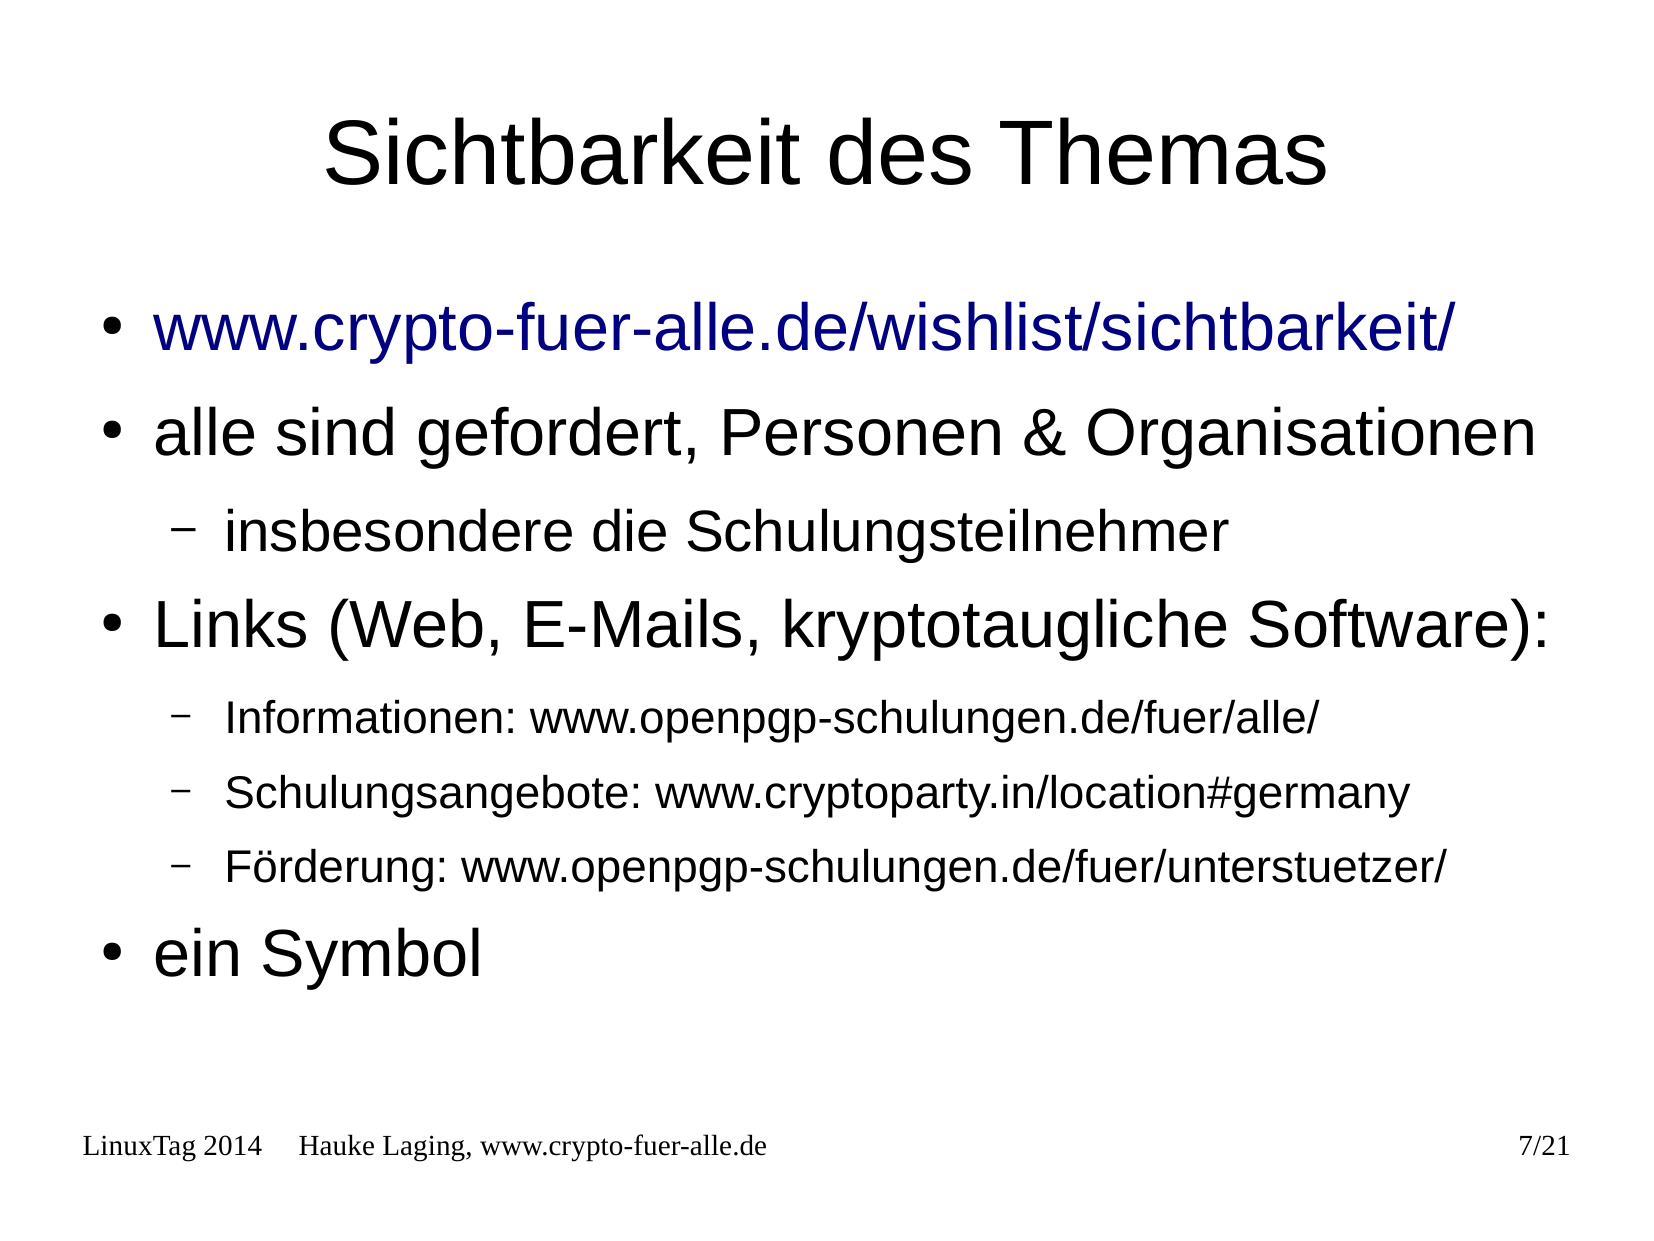

# Sichtbarkeit des Themas
www.crypto-fuer-alle.de/wishlist/sichtbarkeit/
alle sind gefordert, Personen & Organisationen
insbesondere die Schulungsteilnehmer
Links (Web, E-Mails, kryptotaugliche Software):
Informationen: www.openpgp-schulungen.de/fuer/alle/
Schulungsangebote: www.cryptoparty.in/location#germany
Förderung: www.openpgp-schulungen.de/fuer/unterstuetzer/
ein Symbol
7